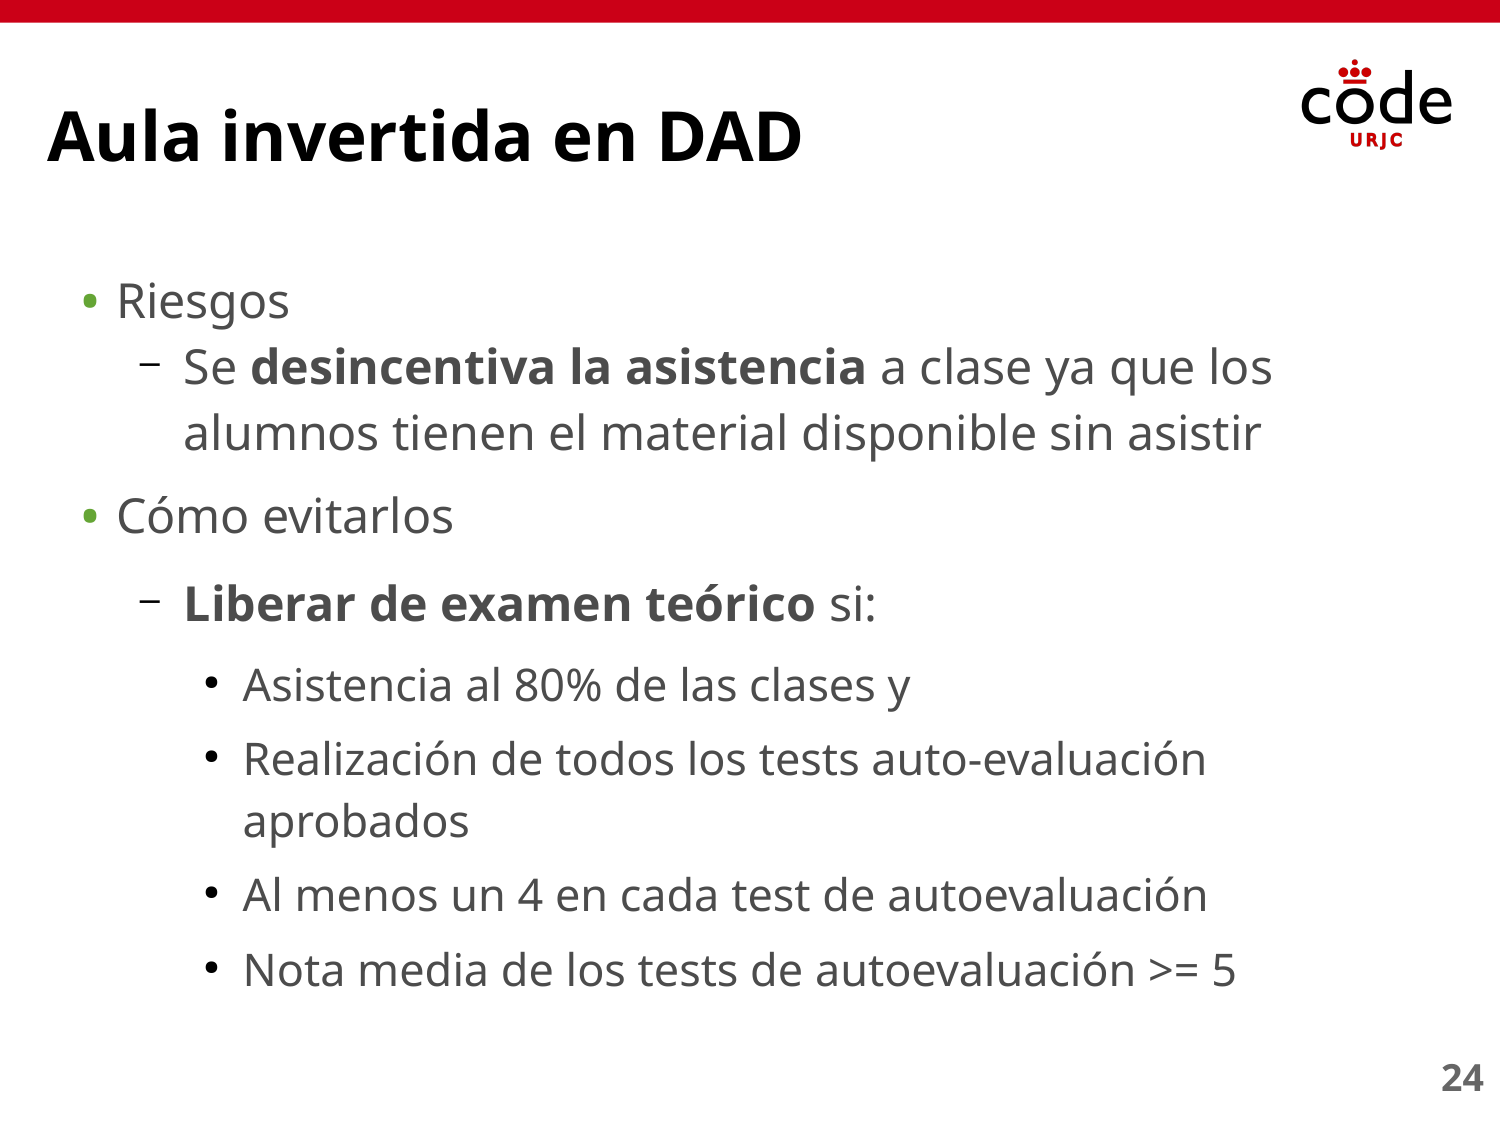

# Aula invertida en DAD
Riesgos
Se desincentiva la asistencia a clase ya que los alumnos tienen el material disponible sin asistir
Cómo evitarlos
Liberar de examen teórico si:
Asistencia al 80% de las clases y
Realización de todos los tests auto-evaluación aprobados
Al menos un 4 en cada test de autoevaluación
Nota media de los tests de autoevaluación >= 5